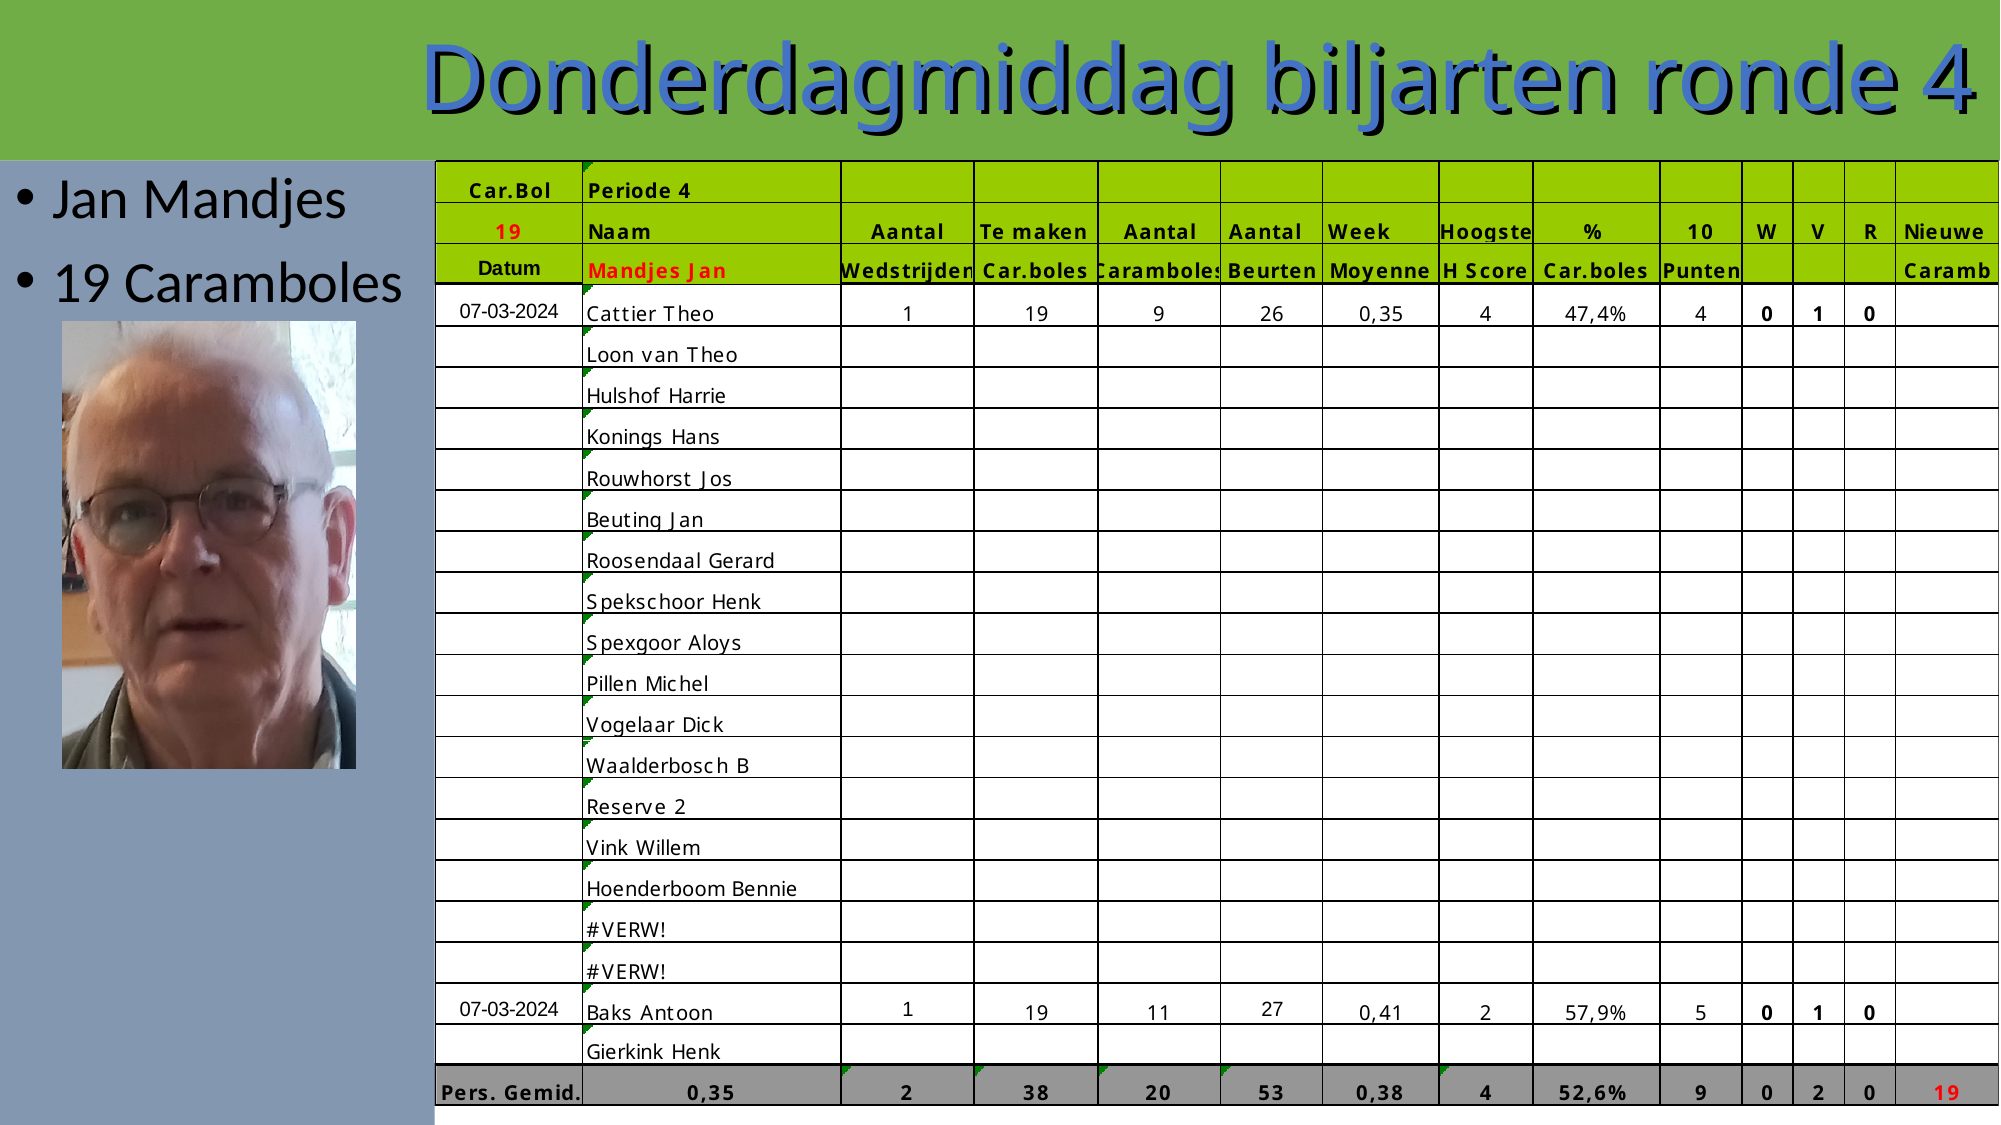

# Donderdagmiddag biljarten ronde 4
Jan Mandjes
19 Caramboles